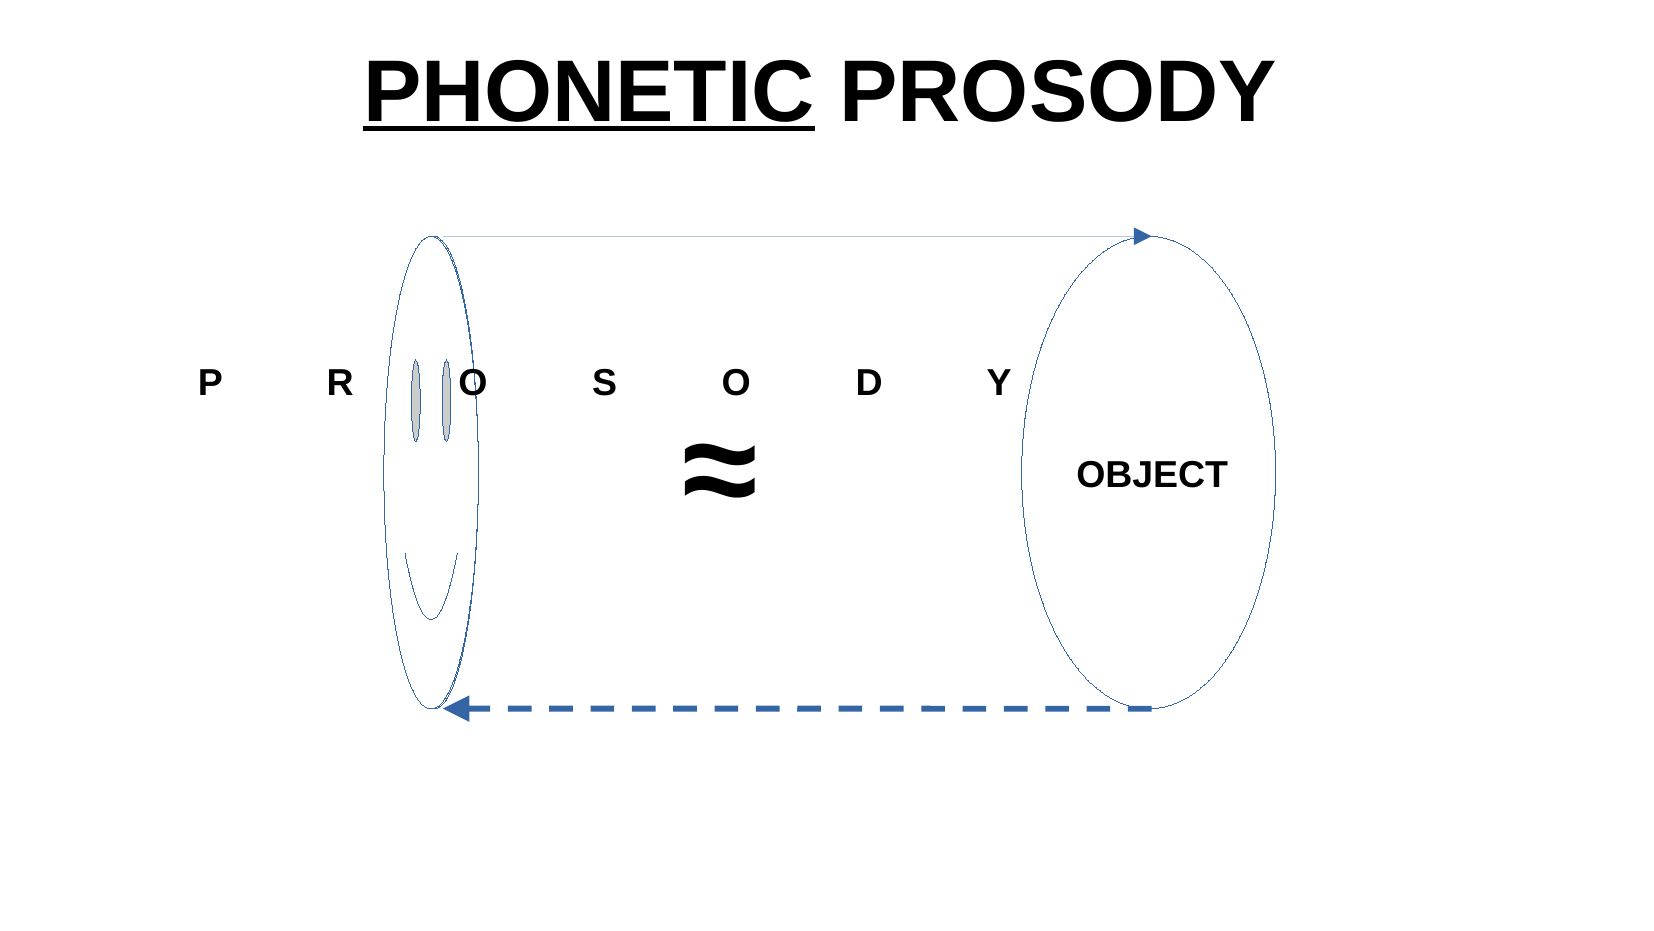

PHONETIC PROSODY
P R O S O D Y
≈
 OBJECT